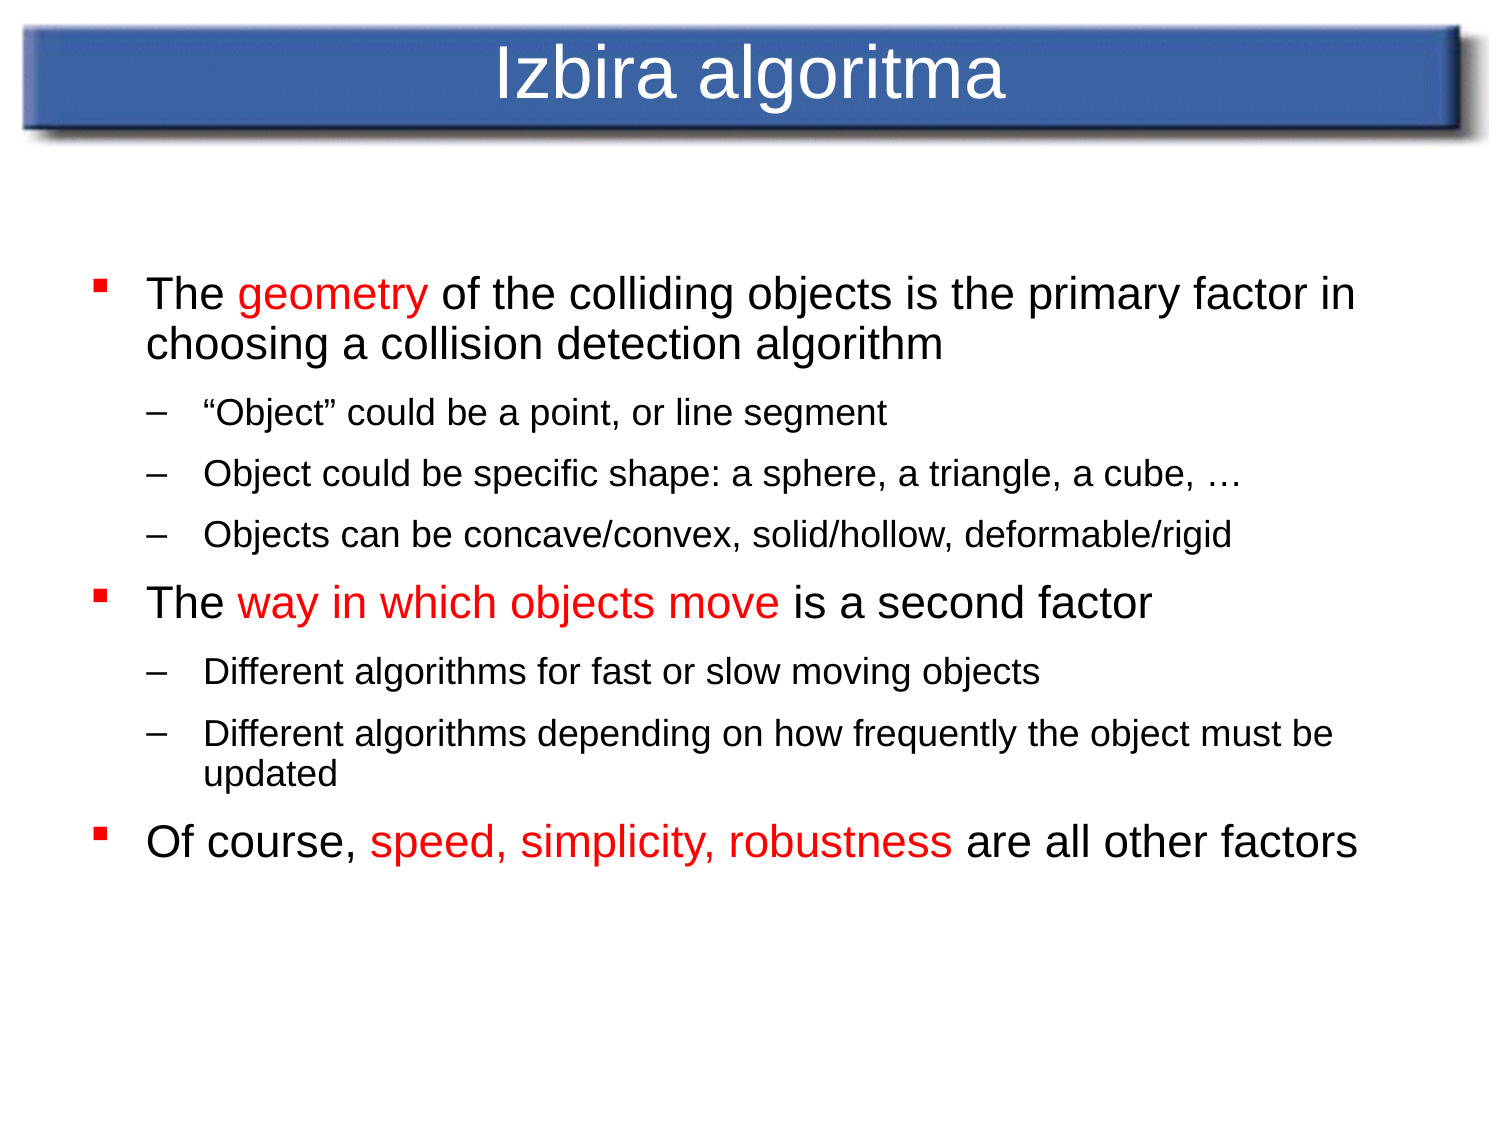

# Izbira algoritma
The geometry of the colliding objects is the primary factor in choosing a collision detection algorithm
“Object” could be a point, or line segment
Object could be specific shape: a sphere, a triangle, a cube, …
Objects can be concave/convex, solid/hollow, deformable/rigid
The way in which objects move is a second factor
Different algorithms for fast or slow moving objects
Different algorithms depending on how frequently the object must be updated
Of course, speed, simplicity, robustness are all other factors